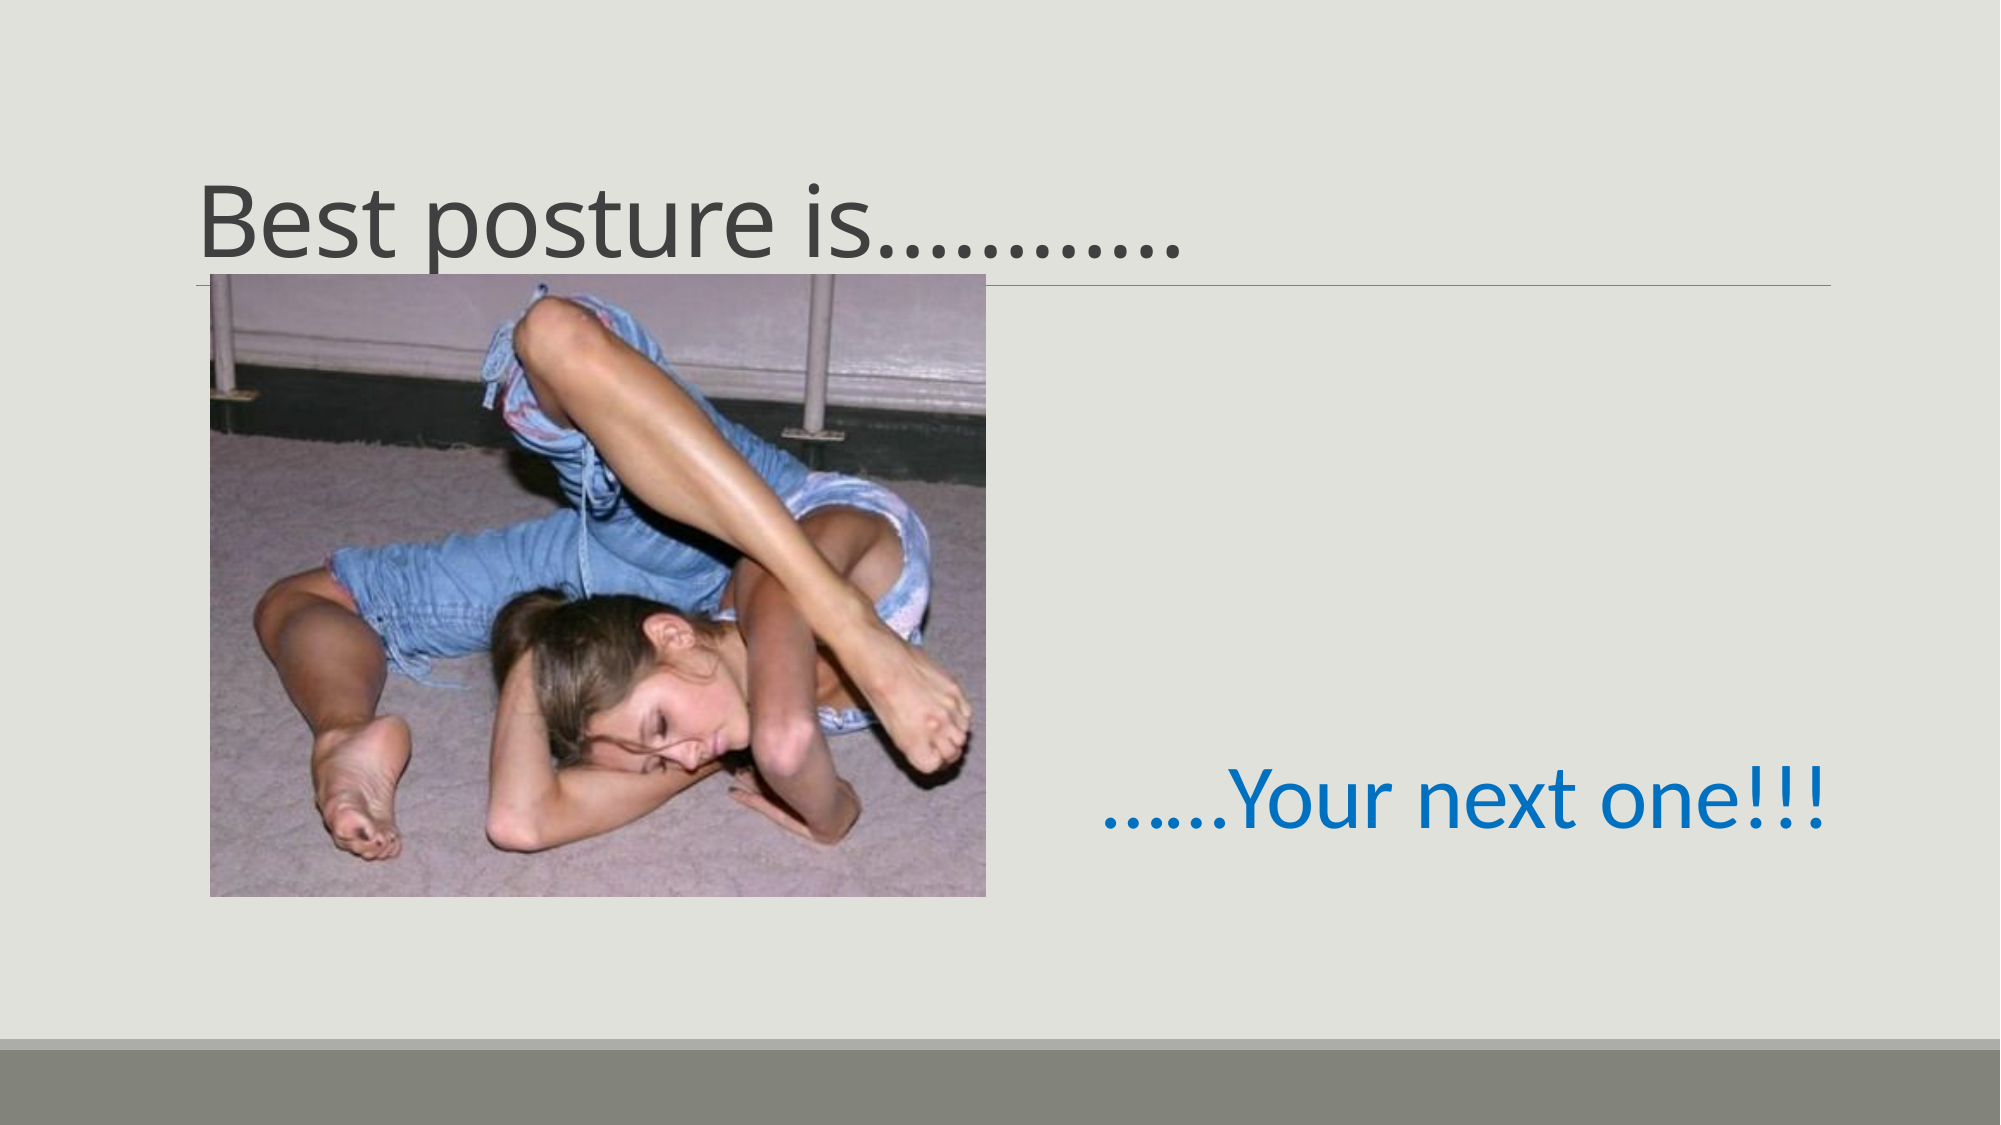

# Best posture is…………
……Your next one!!!